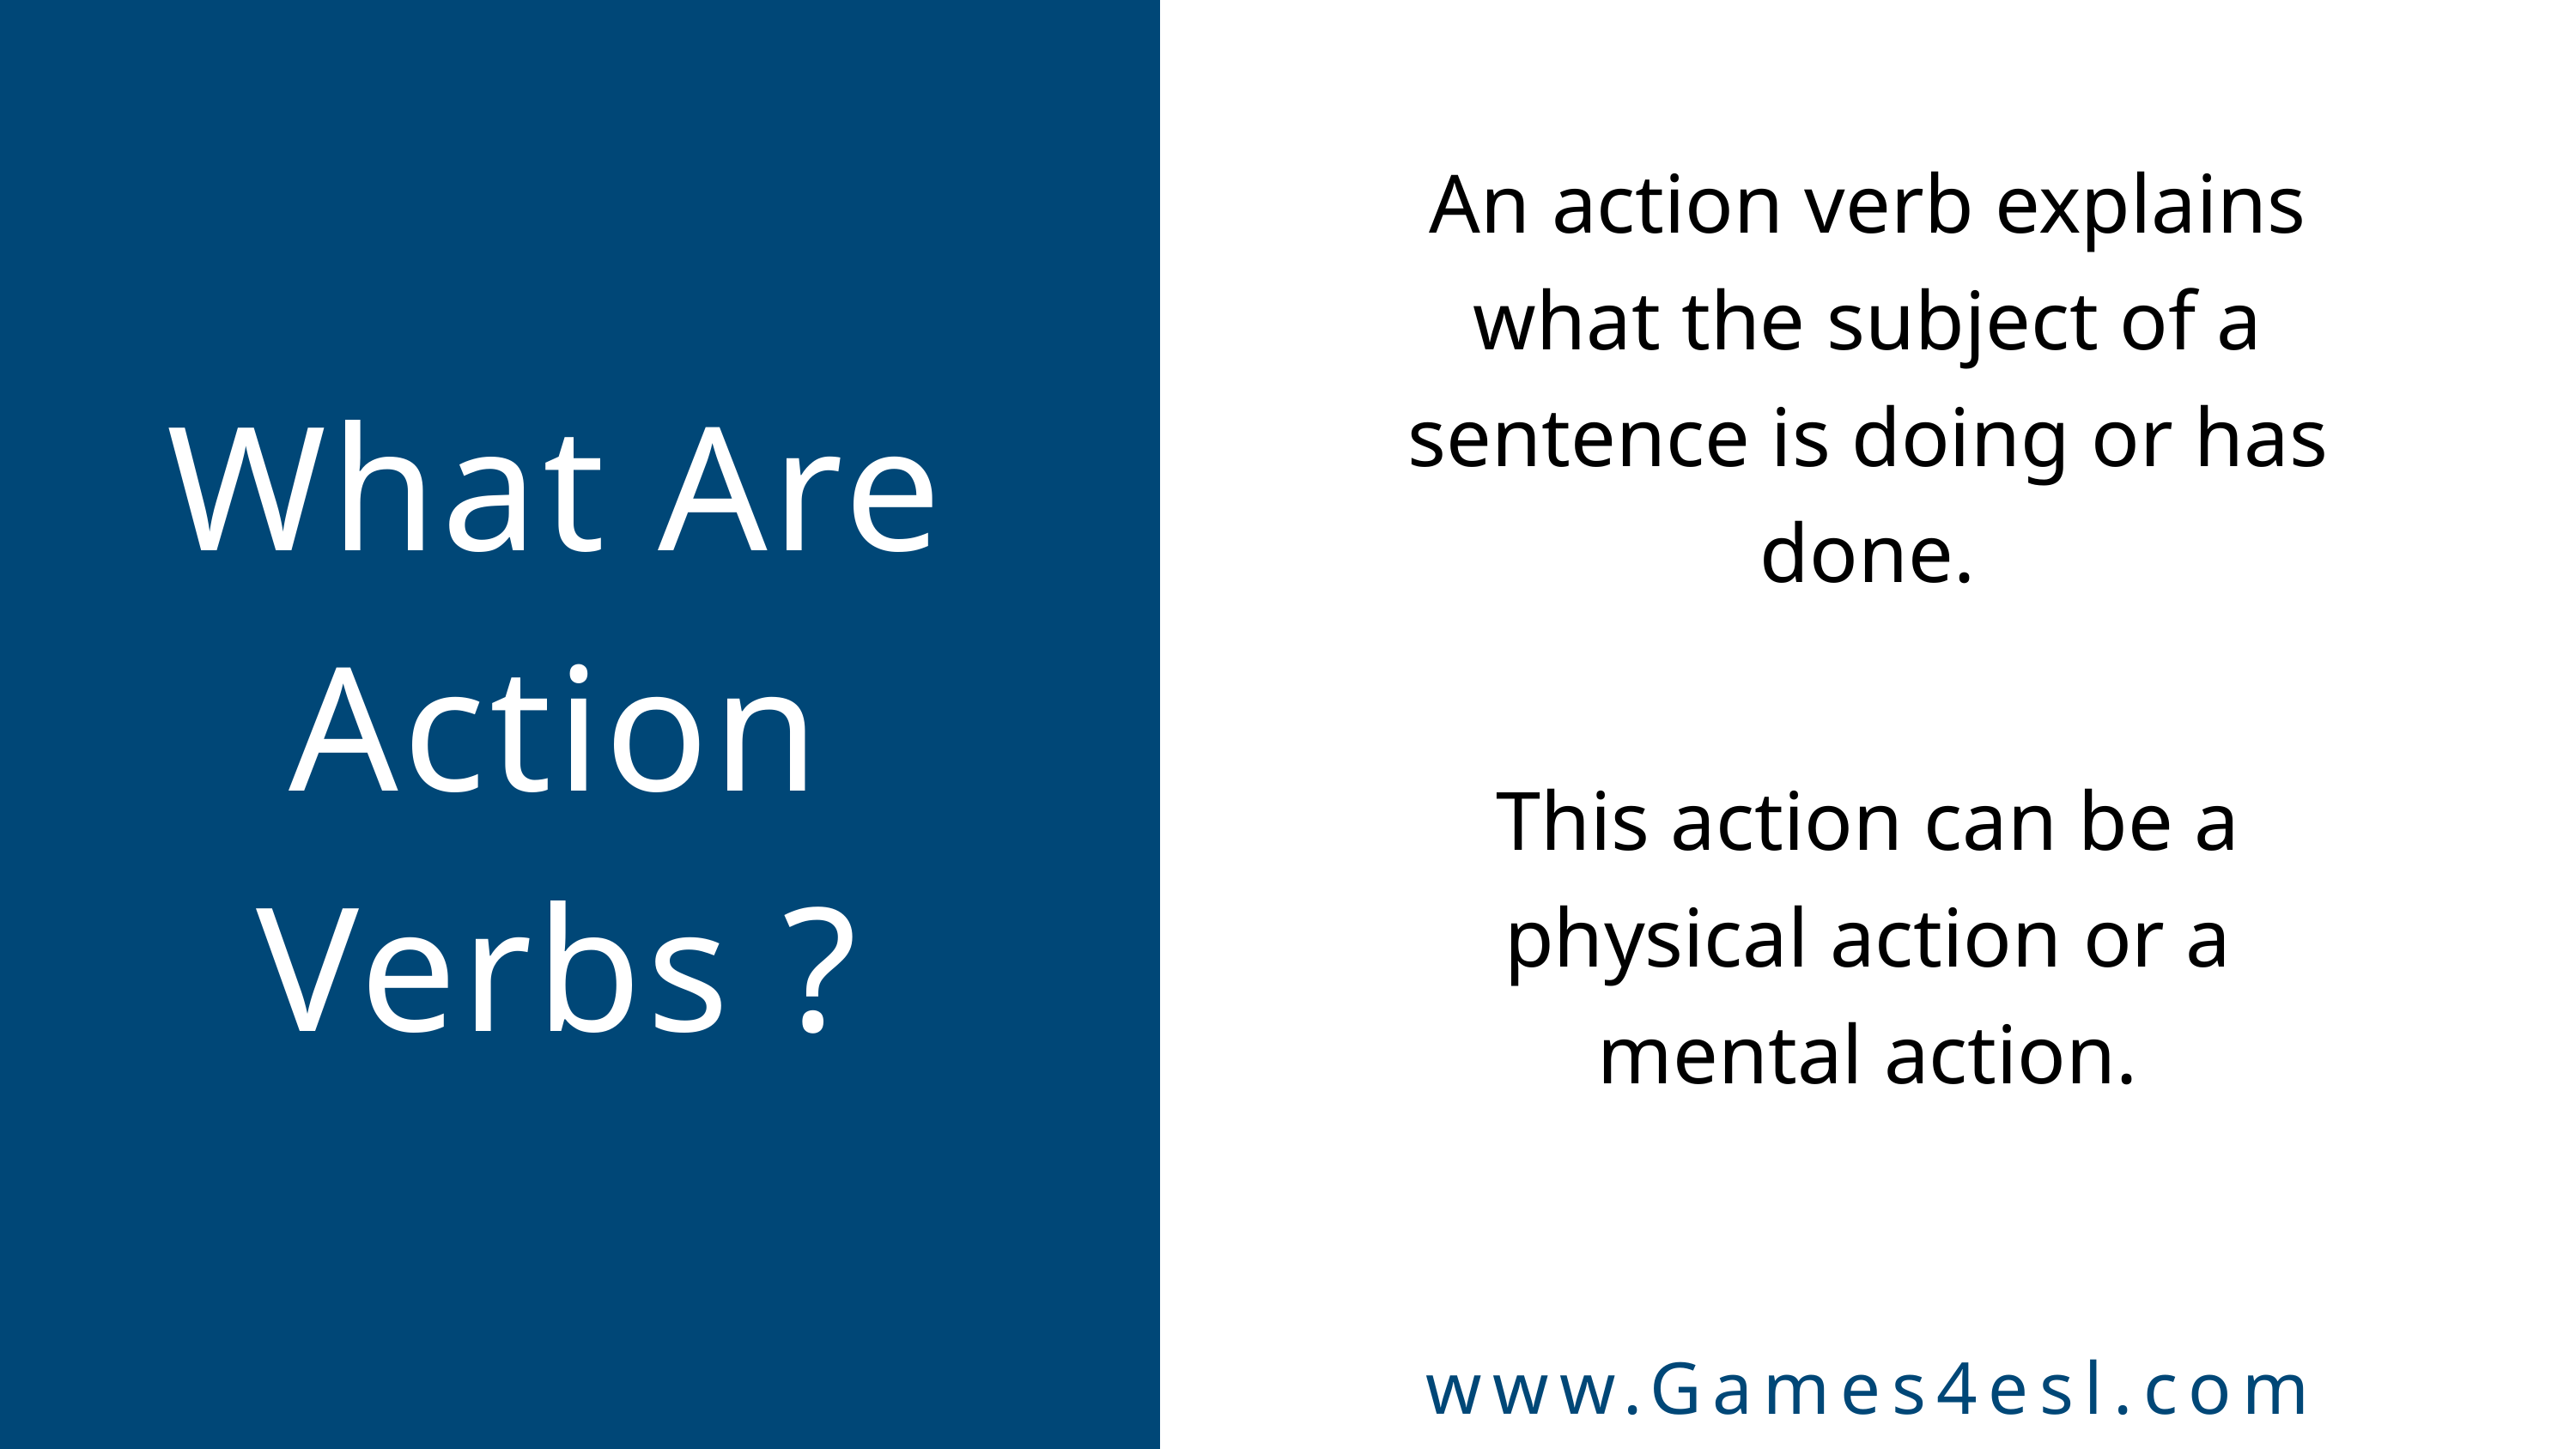

An action verb explains what the subject of a sentence is doing or has done.
What Are Action Verbs ?
This action can be a physical action or a mental action.
www.Games4esl.com